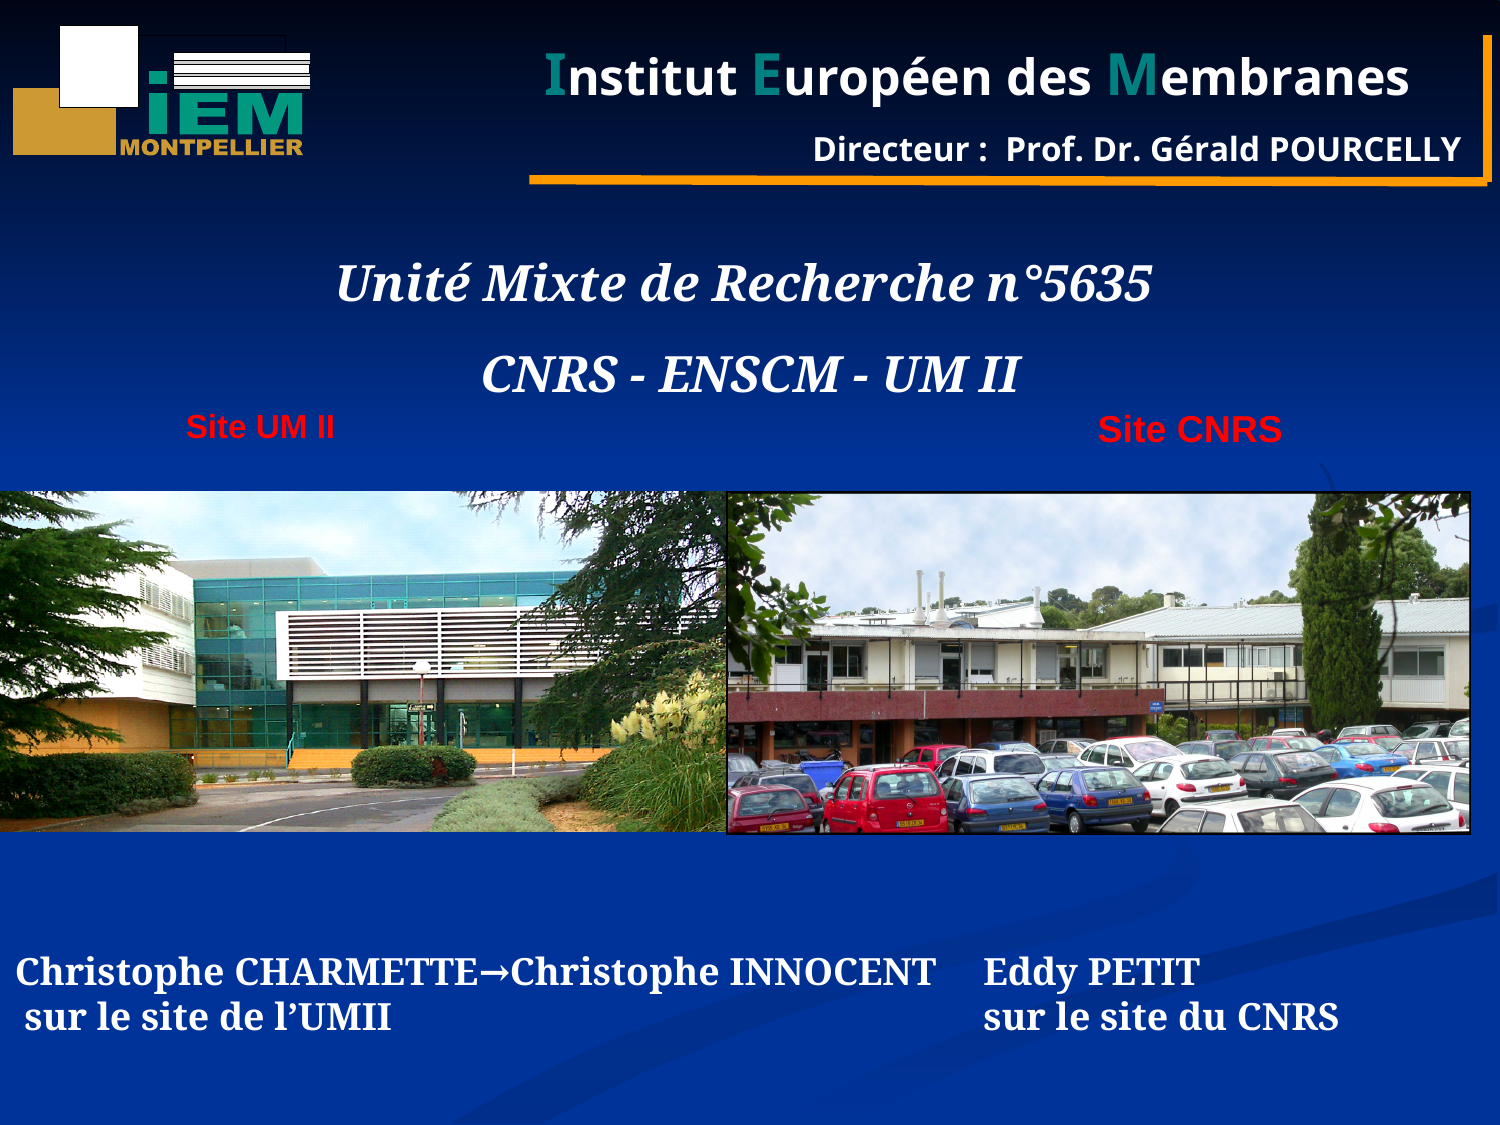

Institut Européen des Membranes
Directeur : Prof. Dr. Gérald POURCELLY
Unité Mixte de Recherche n°5635
CNRS - ENSCM - UM II
Site UM II
Site CNRS
Christophe CHARMETTE→Christophe INNOCENT
 sur le site de l’UMII
Eddy PETIT
sur le site du CNRS